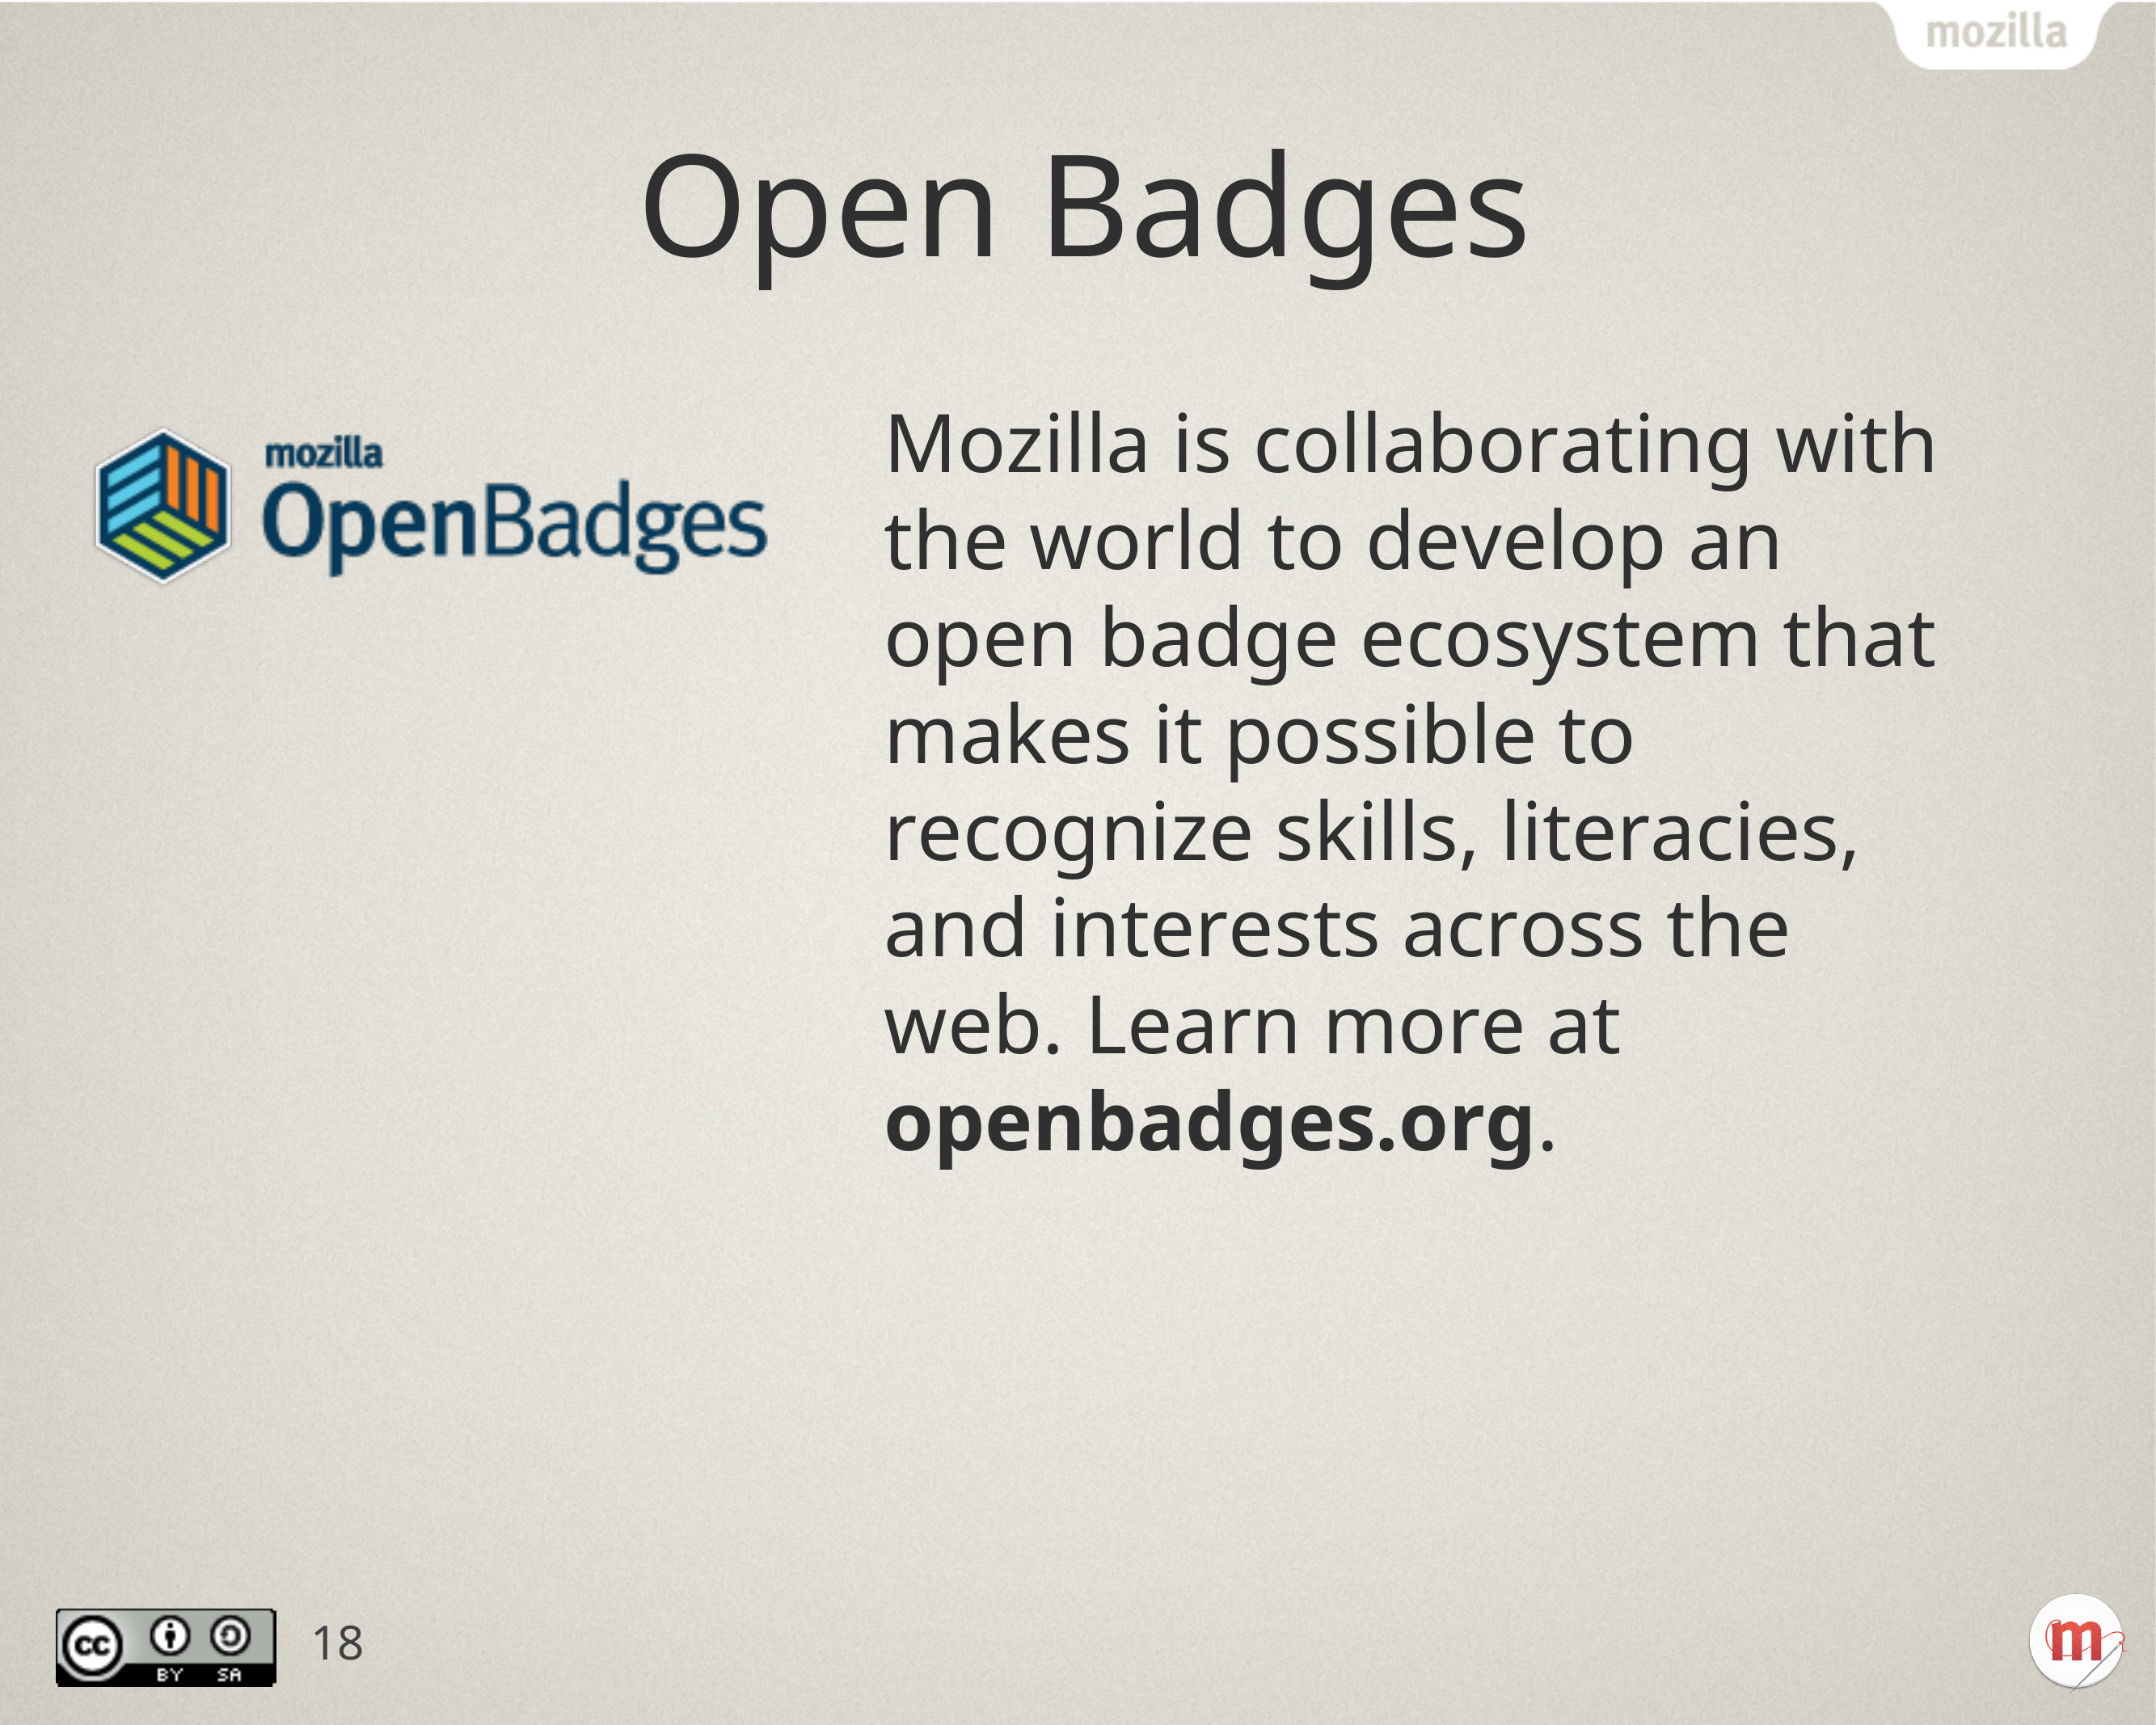

# Open Badges
Mozilla is collaborating with the world to develop an open badge ecosystem that makes it possible to recognize skills, literacies, and interests across the web. Learn more at openbadges.org.
18